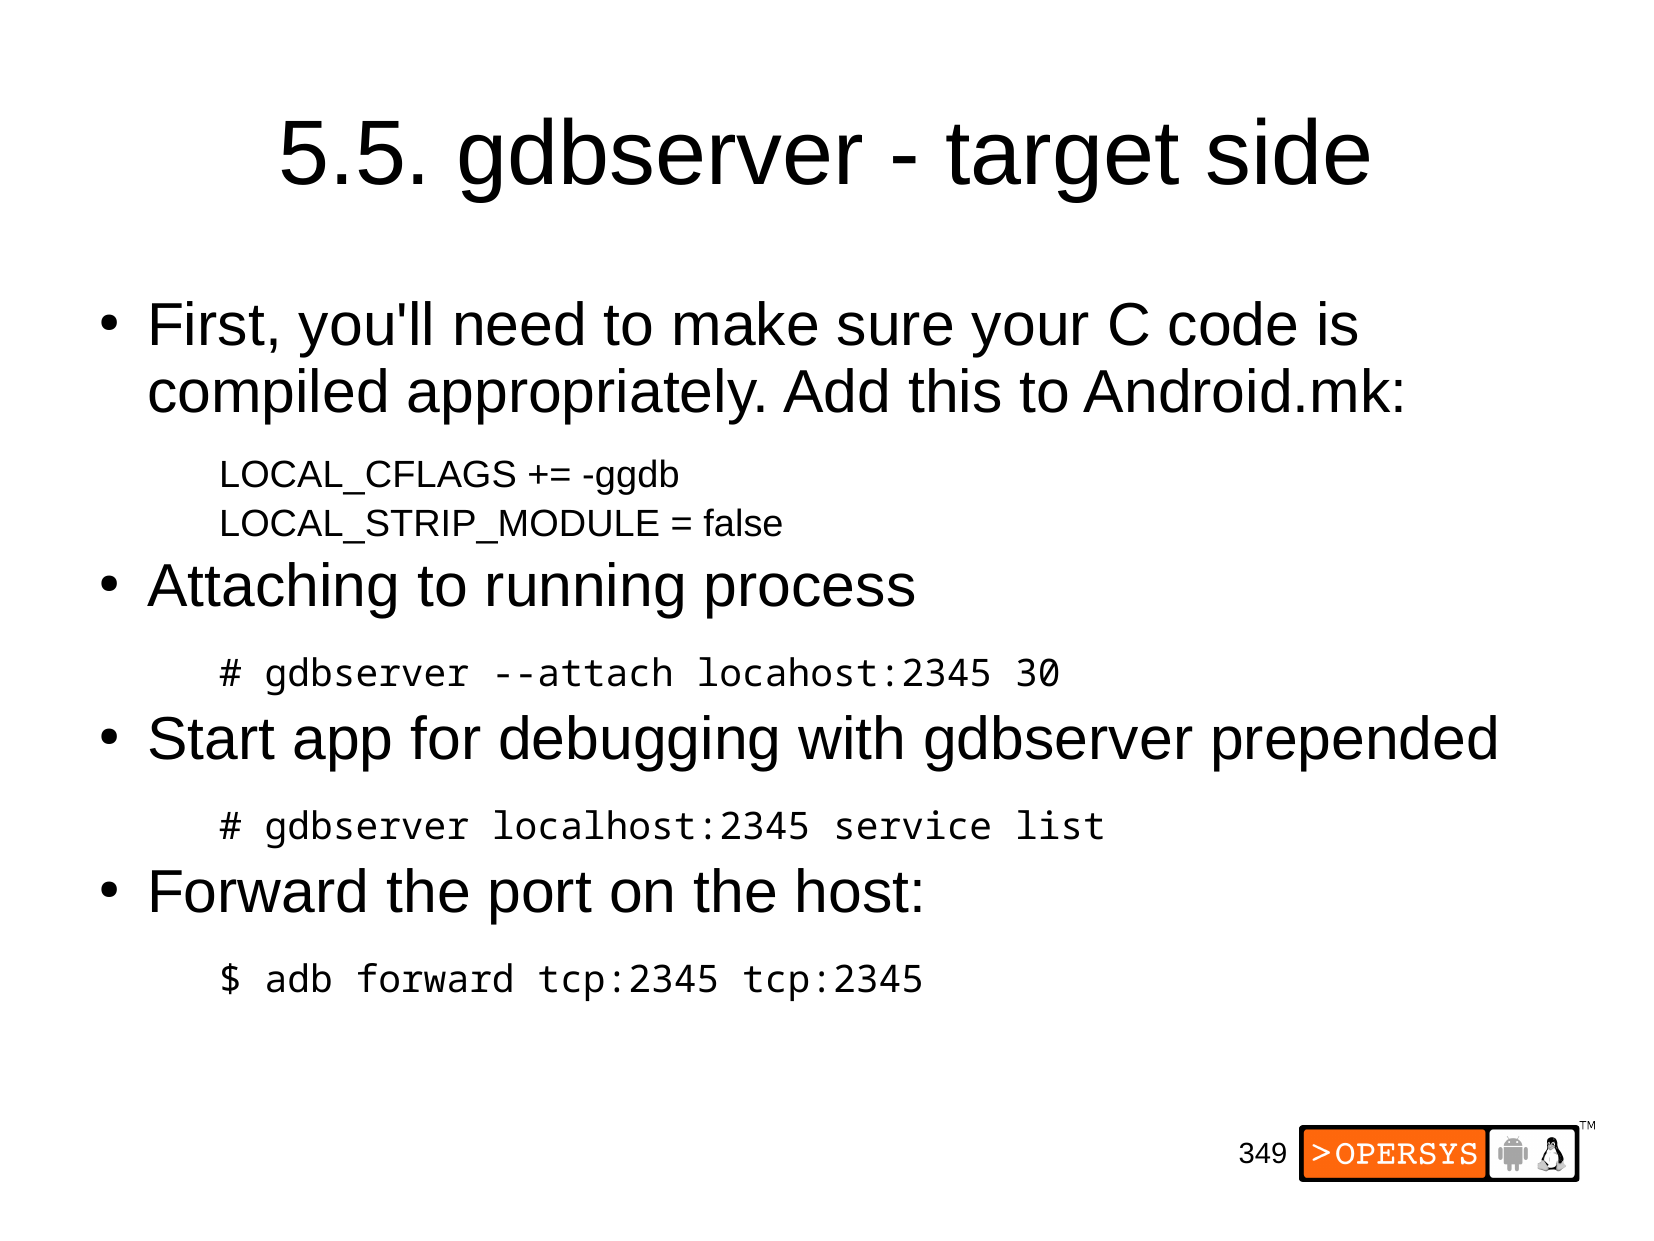

# 5.5. gdbserver - target side
First, you'll need to make sure your C code is compiled appropriately. Add this to Android.mk:
LOCAL_CFLAGS += -ggdb
LOCAL_STRIP_MODULE = false
Attaching to running process
# gdbserver --attach locahost:2345 30
Start app for debugging with gdbserver prepended
# gdbserver localhost:2345 service list
Forward the port on the host:
$ adb forward tcp:2345 tcp:2345